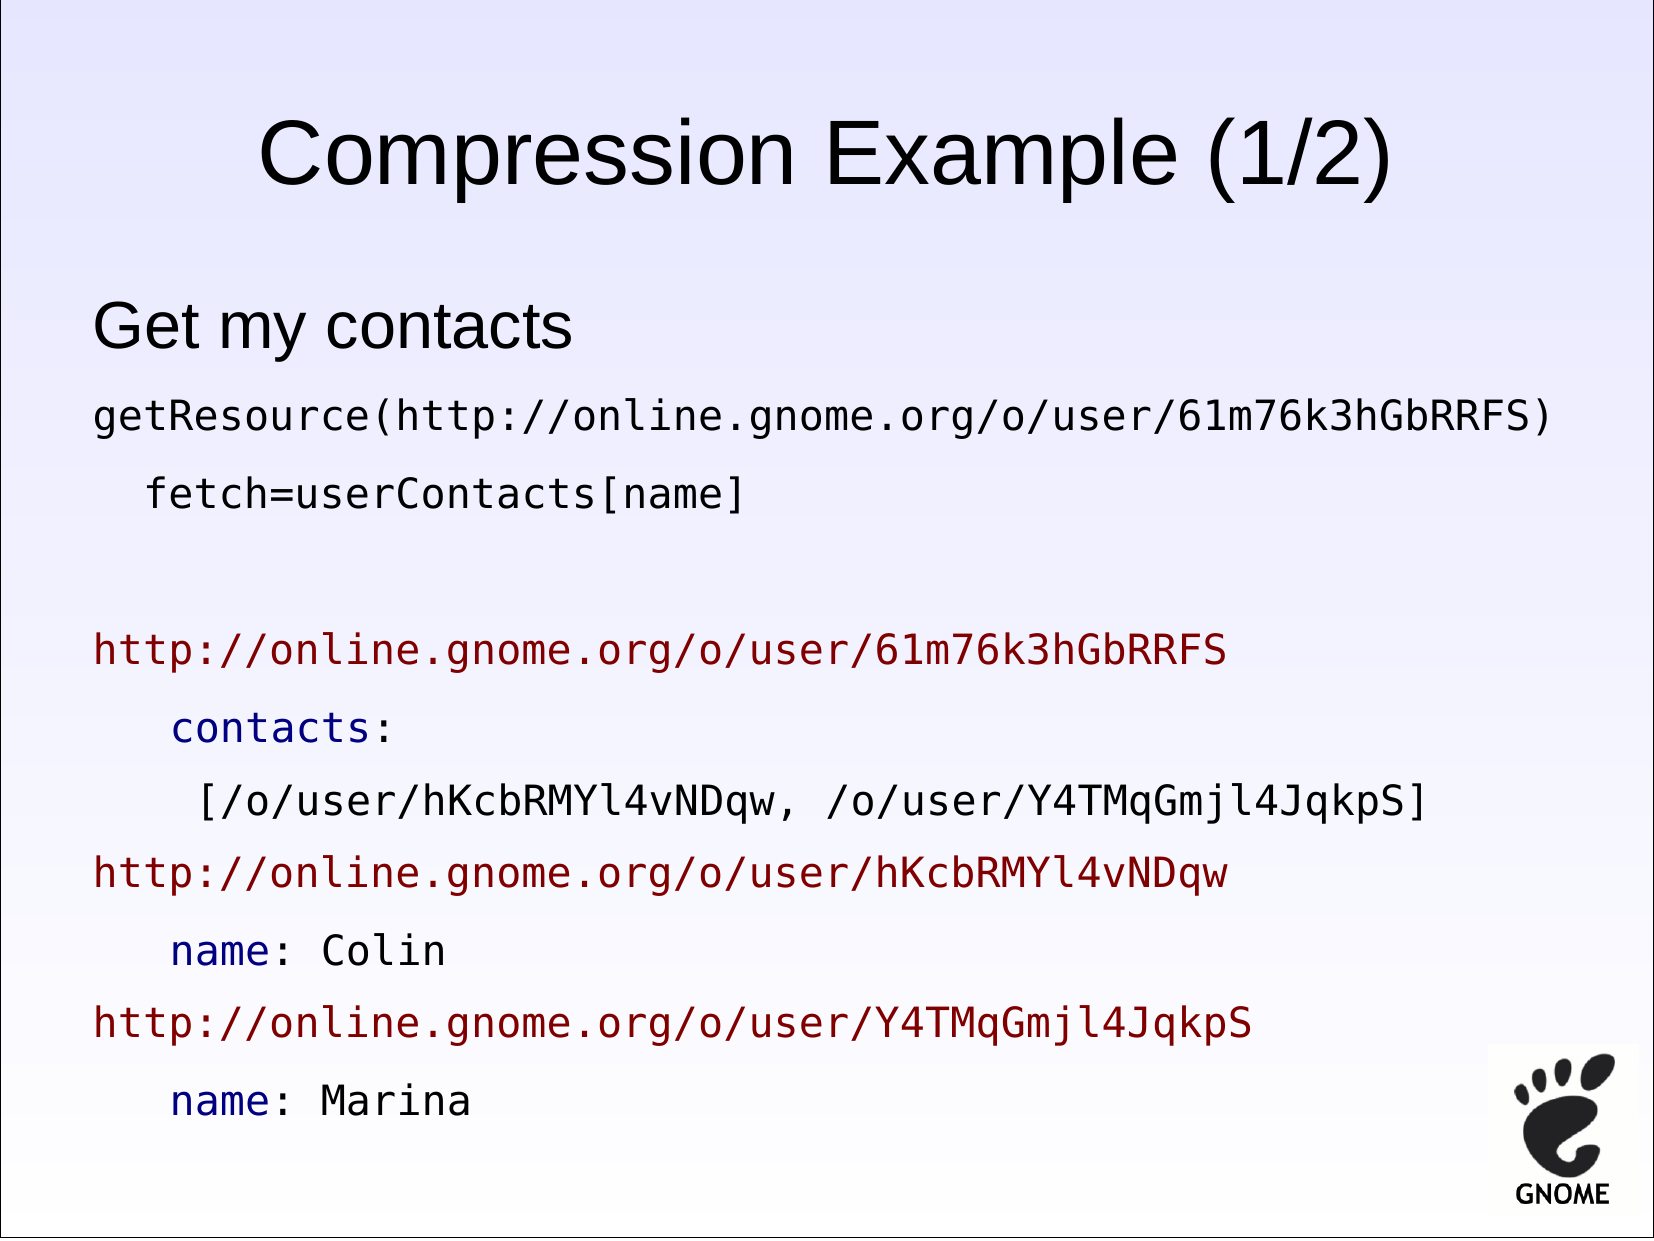

# Compression Example (1/2)
Get my contacts
getResource(http://online.gnome.org/o/user/61m76k3hGbRRFS)
 fetch=userContacts[name]
http://online.gnome.org/o/user/61m76k3hGbRRFS
contacts:
 [/o/user/hKcbRMYl4vNDqw, /o/user/Y4TMqGmjl4JqkpS]
http://online.gnome.org/o/user/hKcbRMYl4vNDqw
name: Colin
http://online.gnome.org/o/user/Y4TMqGmjl4JqkpS
name: Marina